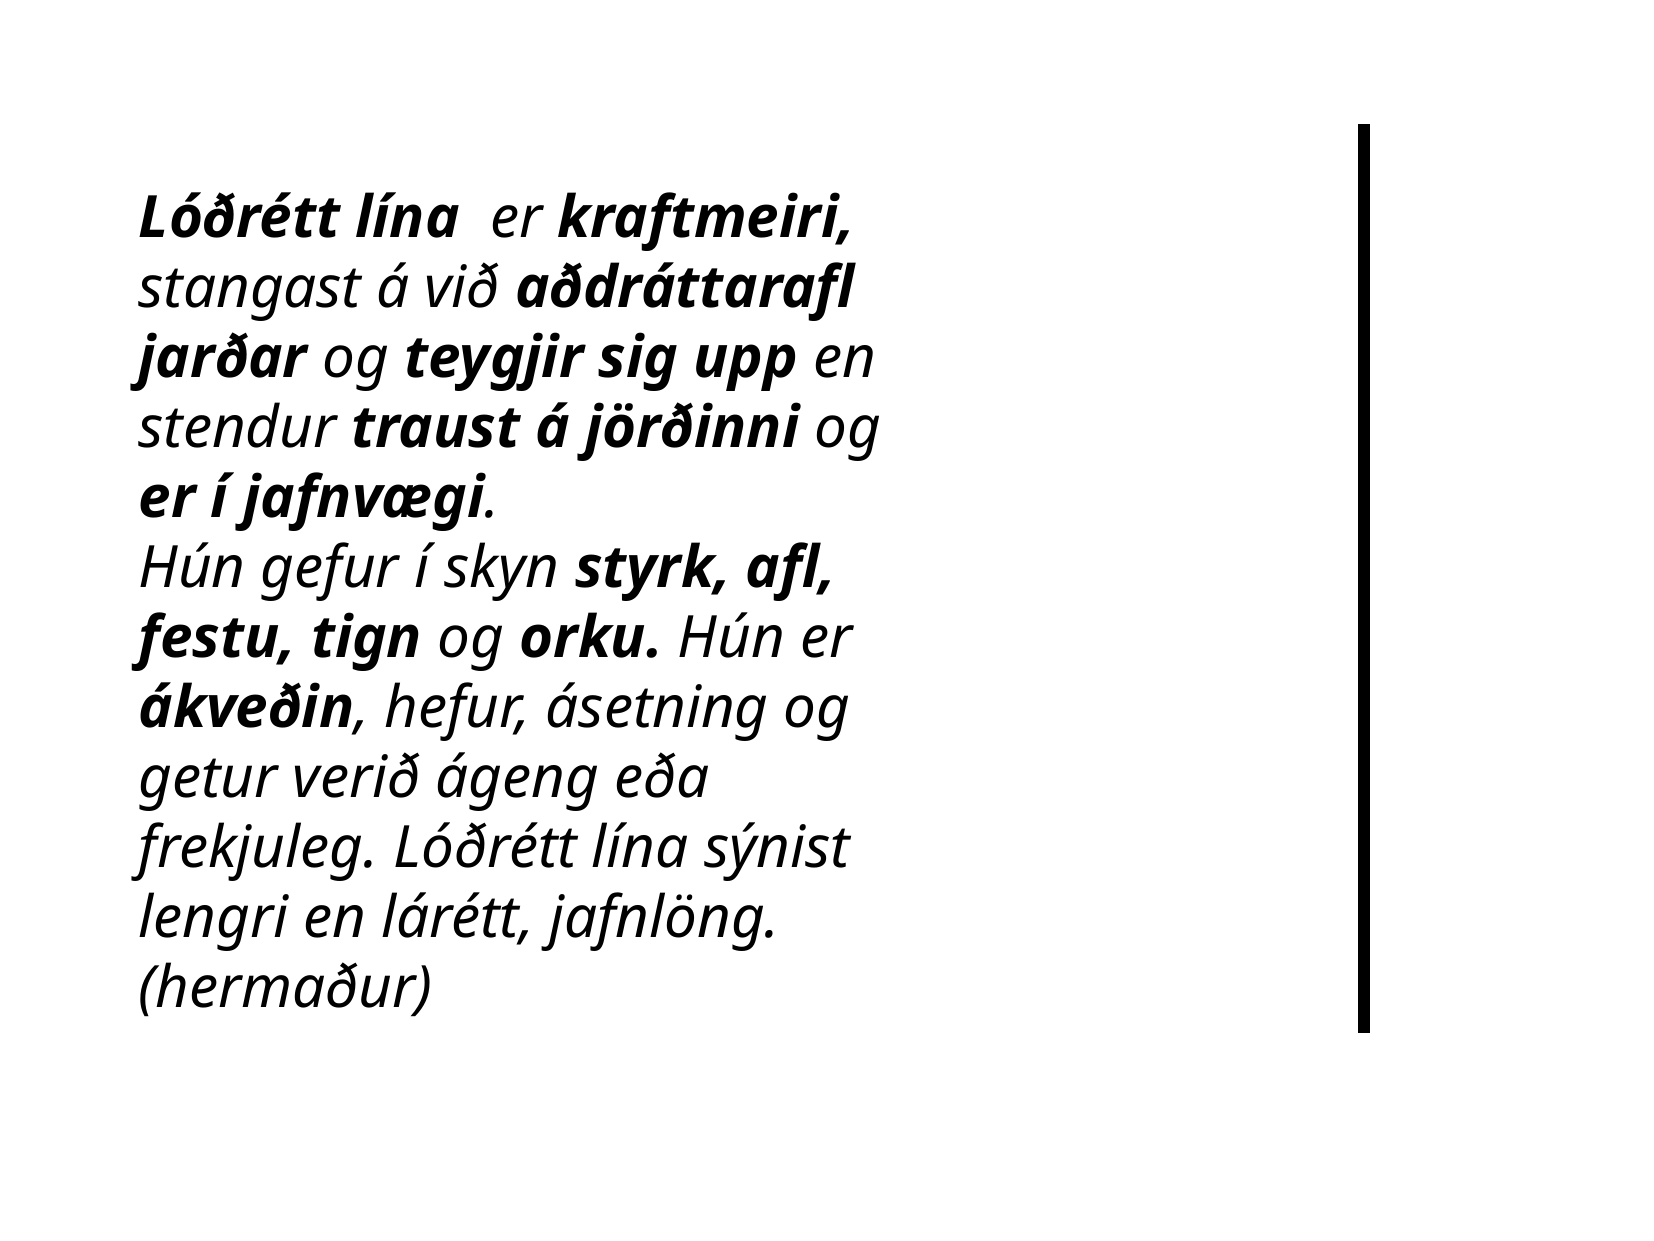

# Lóðrétt lína er kraftmeiri, stangast á við aðdráttarafl jarðar og teygjir sig upp en stendur traust á jörðinni og er í jafnvægi. Hún gefur í skyn styrk, afl, festu, tign og orku. Hún er ákveðin, hefur, ásetning og getur verið ágeng eða frekjuleg. Lóðrétt lína sýnist lengri en lárétt, jafnlöng. (hermaður)